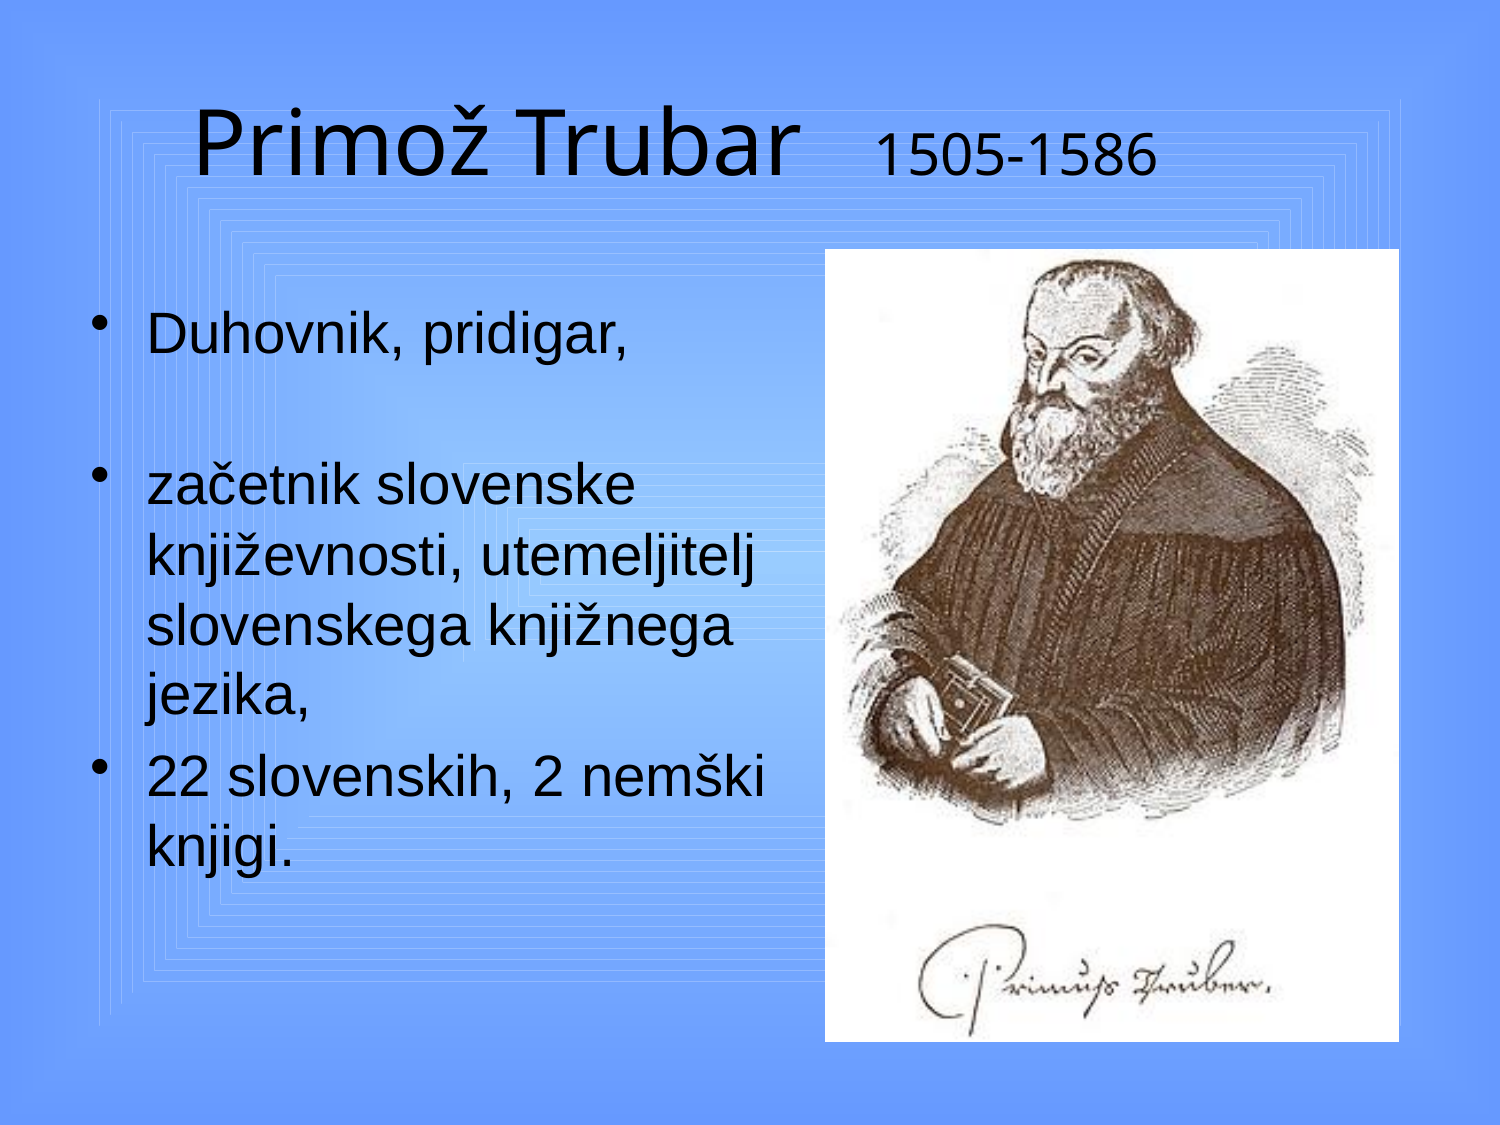

# Primož Trubar 1505-1586
Duhovnik, pridigar,
začetnik slovenske književnosti, utemeljitelj slovenskega knjižnega jezika,
22 slovenskih, 2 nemški knjigi.